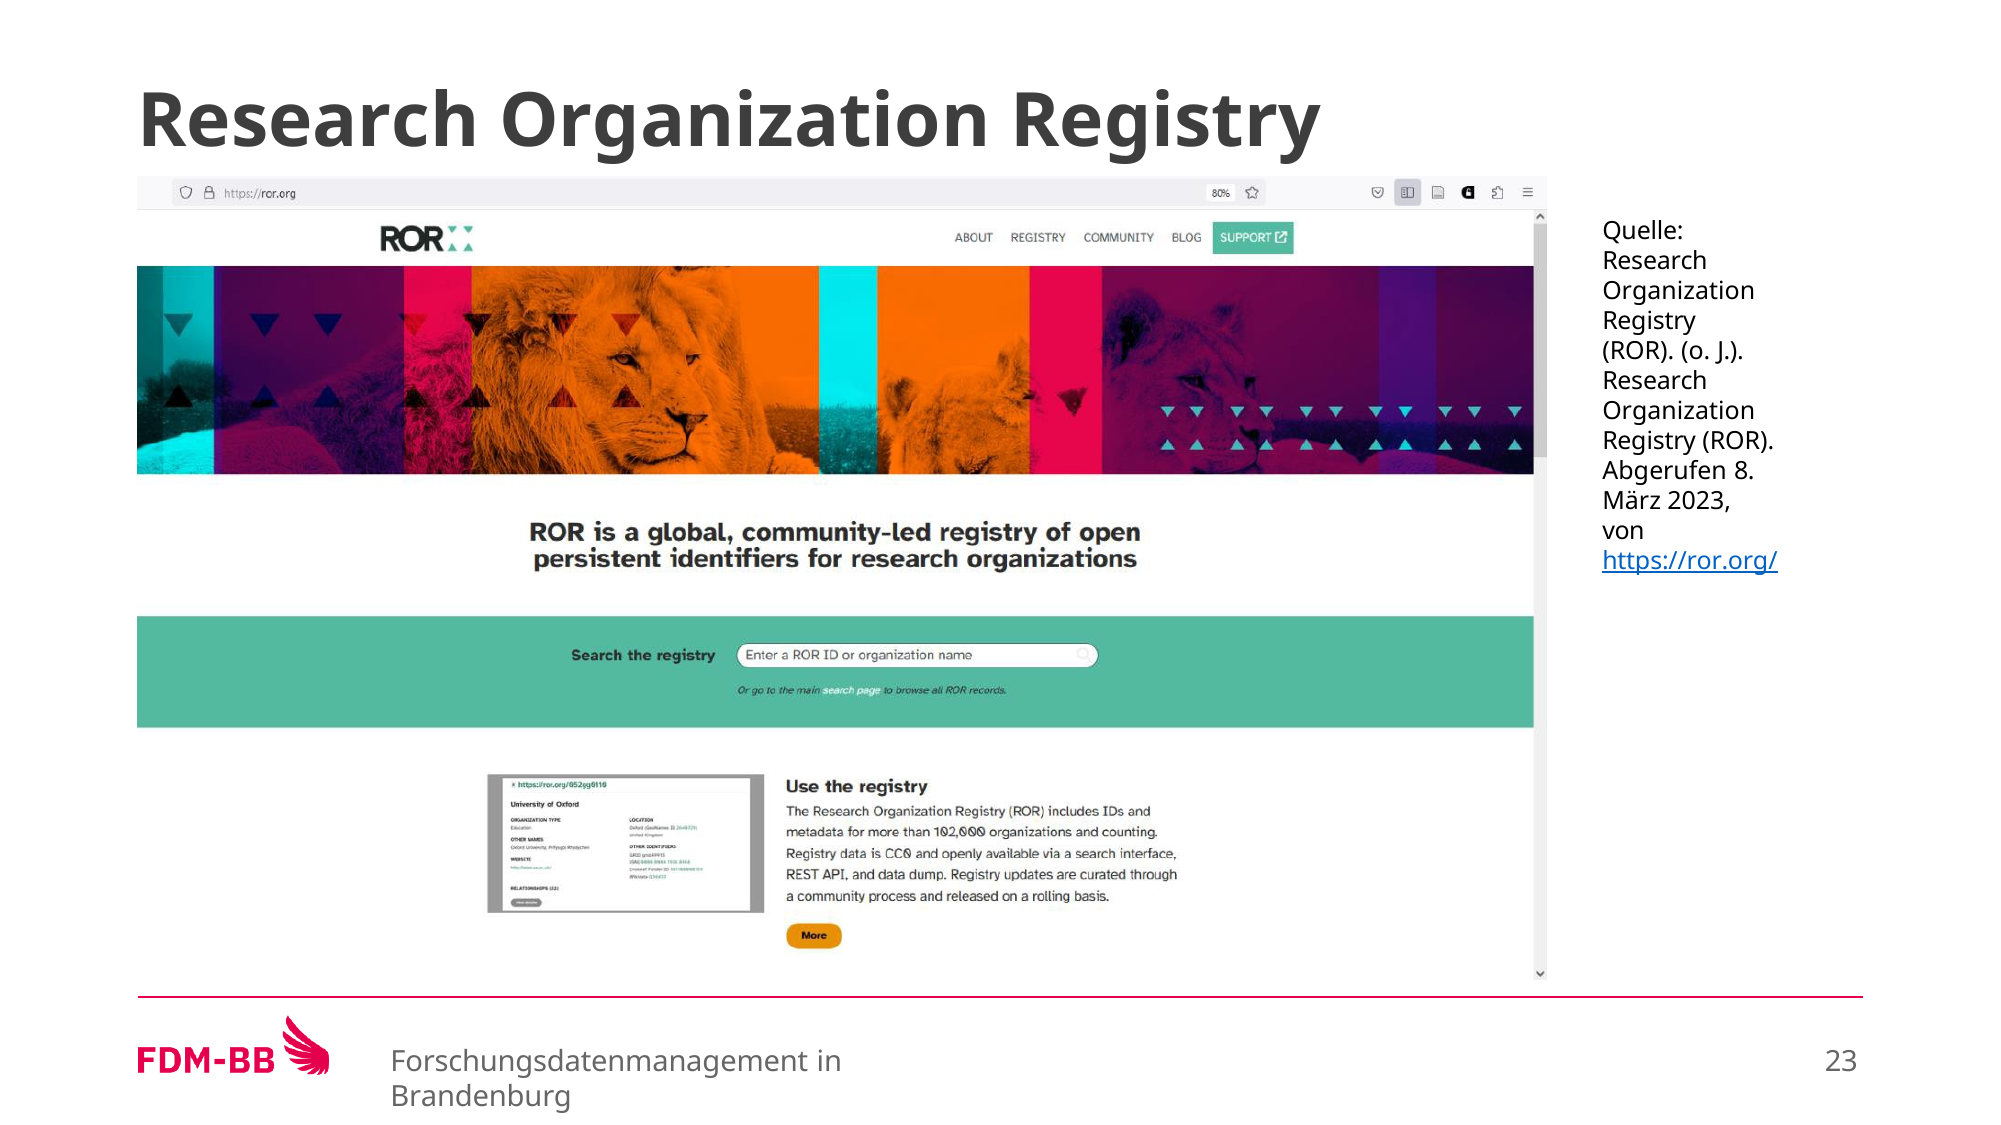

# Research Organization Registry (ROR)
Quelle: Research
Organization Registry
(ROR). (o. J.).
Research Organization Registry (ROR). Abgerufen 8.
März 2023, von https://ror.org/
Forschungsdatenmanagement in Brandenburg
23